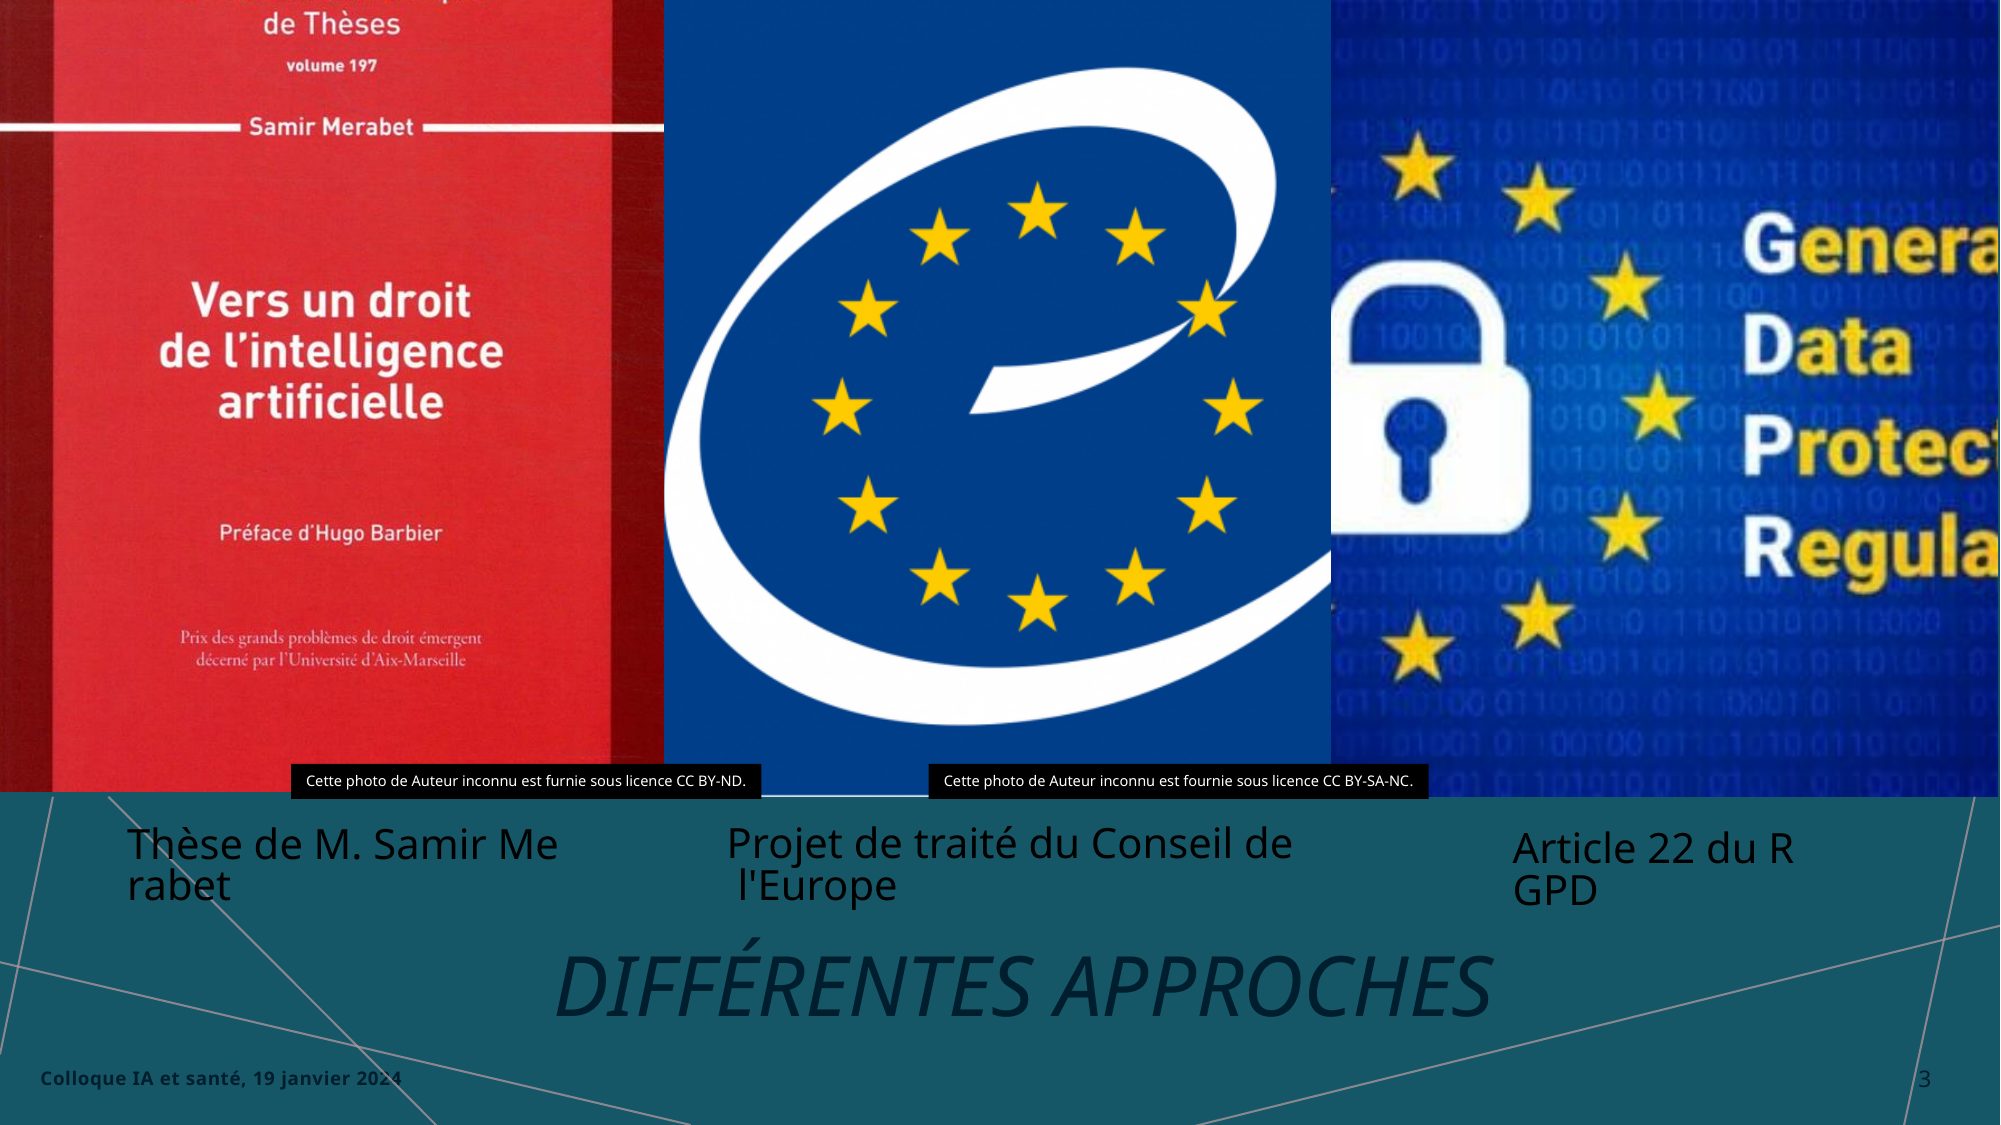

Cette photo de Auteur inconnu est furnie sous licence CC BY-ND.
Cette photo de Auteur inconnu est fournie sous licence CC BY-SA-NC.
Projet de traité du Conseil de l'Europe
Thèse de M. Samir Merabet
Article 22 du RGPD
# Différentes approches
Colloque IA et santé, 19 janvier 2024